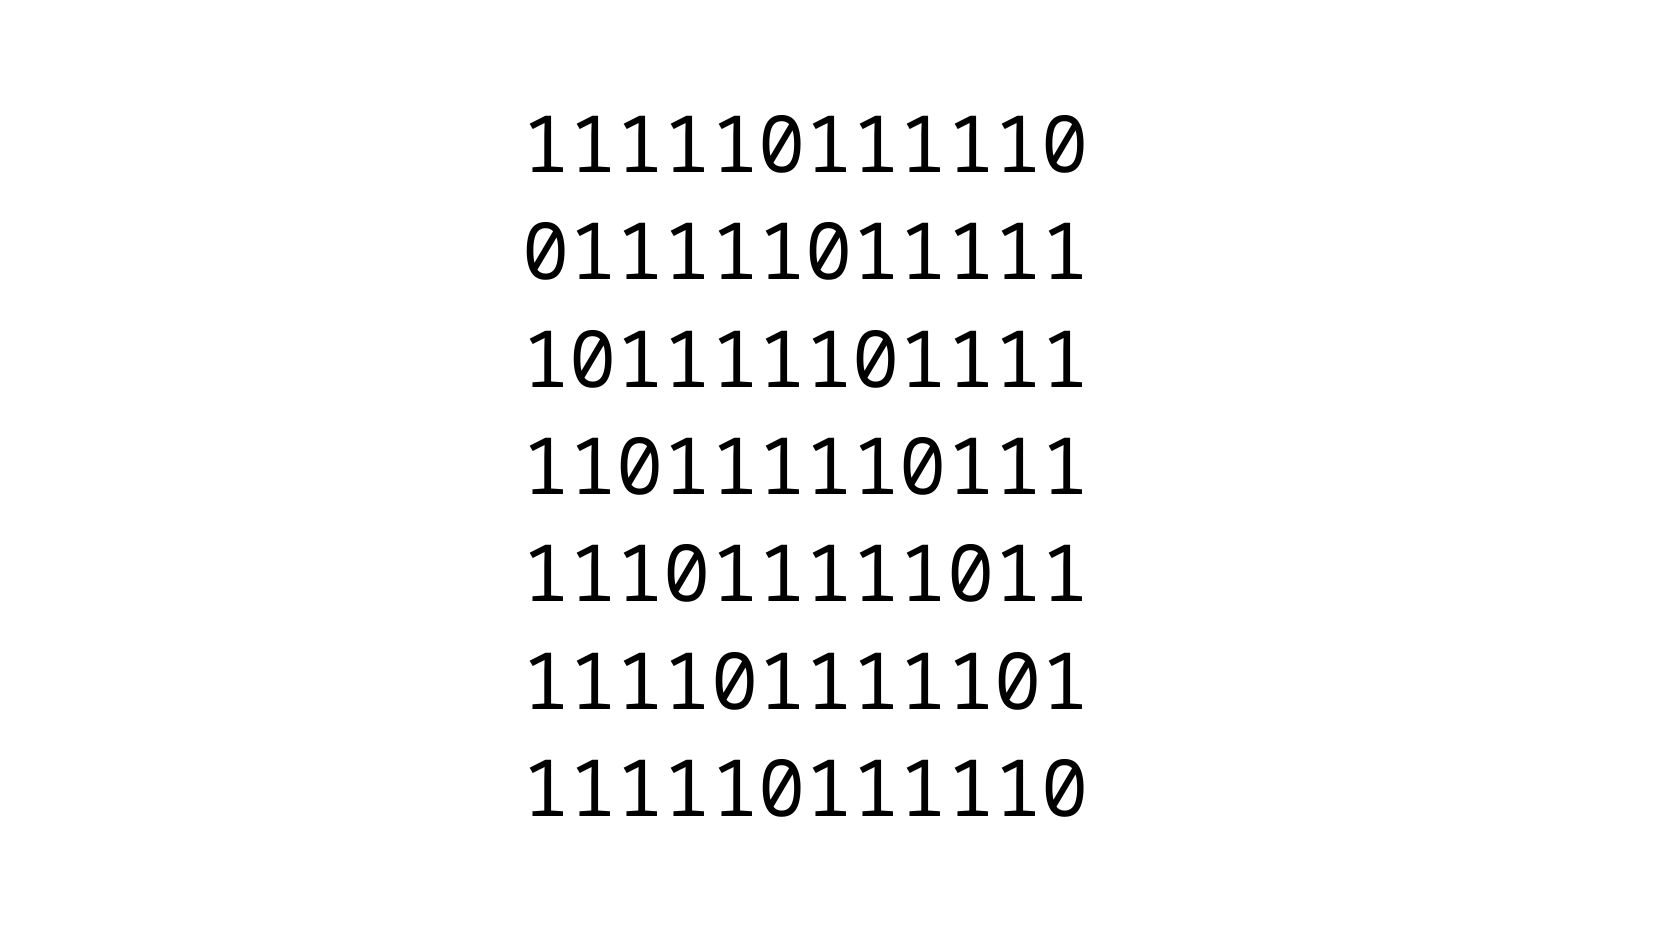

# 111110111110
011111011111
101111101111
110111110111
111011111011
111101111101
111110111110